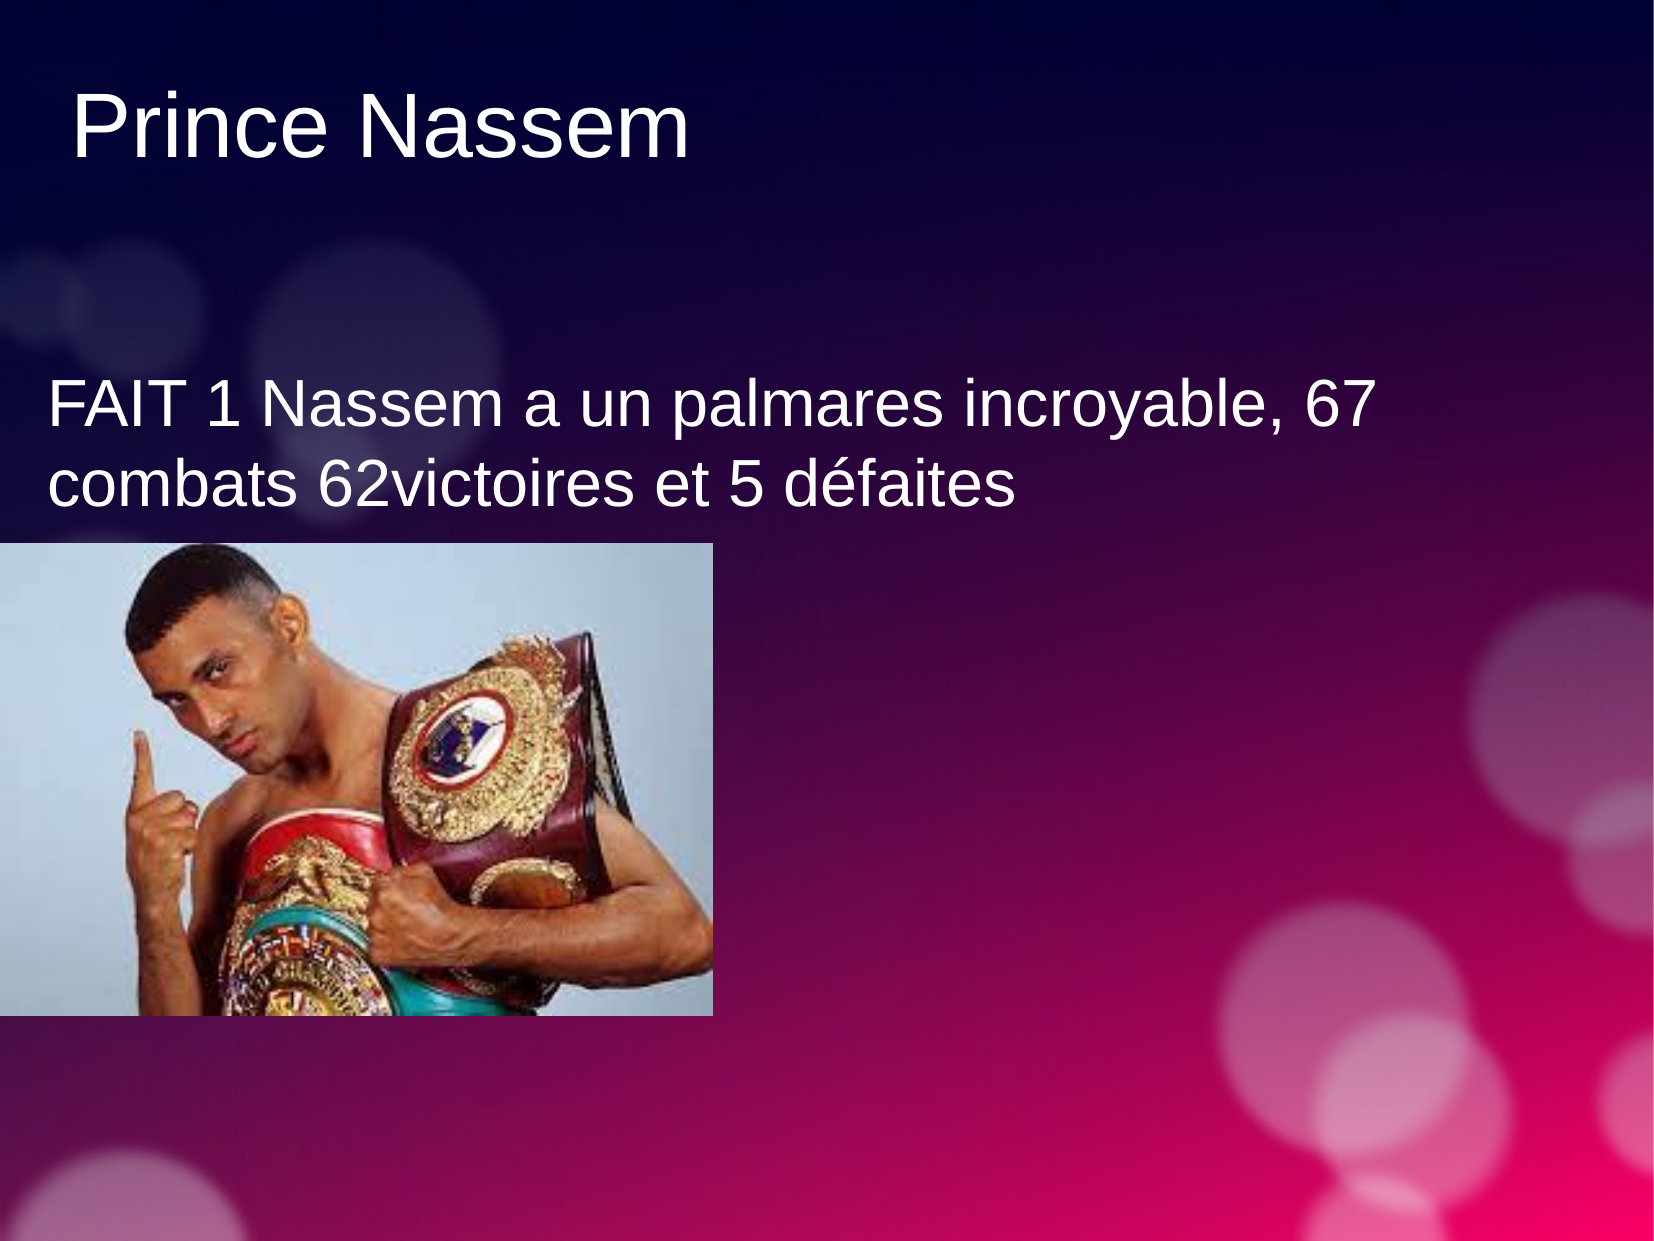

# Prince Nassem
FAIT 1 Nassem a un palmares incroyable, 67 combats 62victoires et 5 défaites